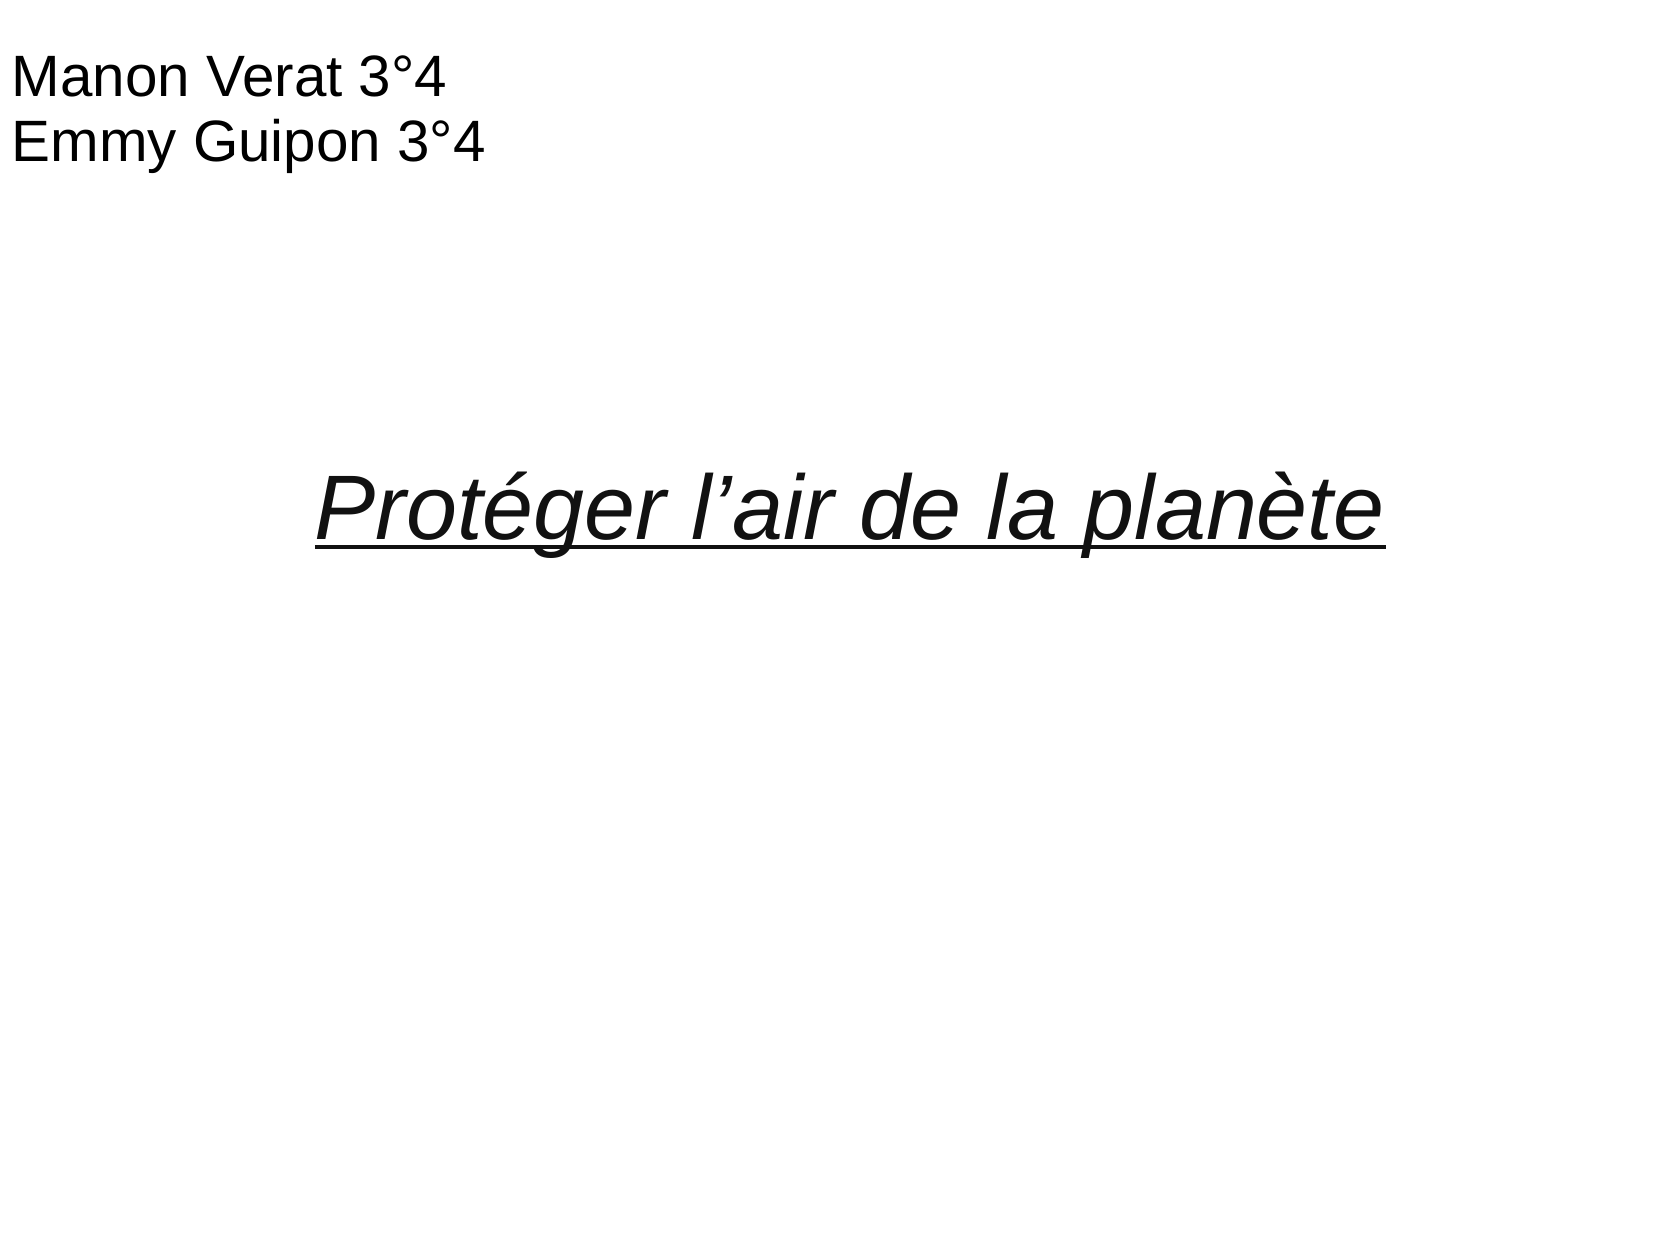

# Manon Verat 3°4 Emmy Guipon 3°4
Protéger l’air de la planète